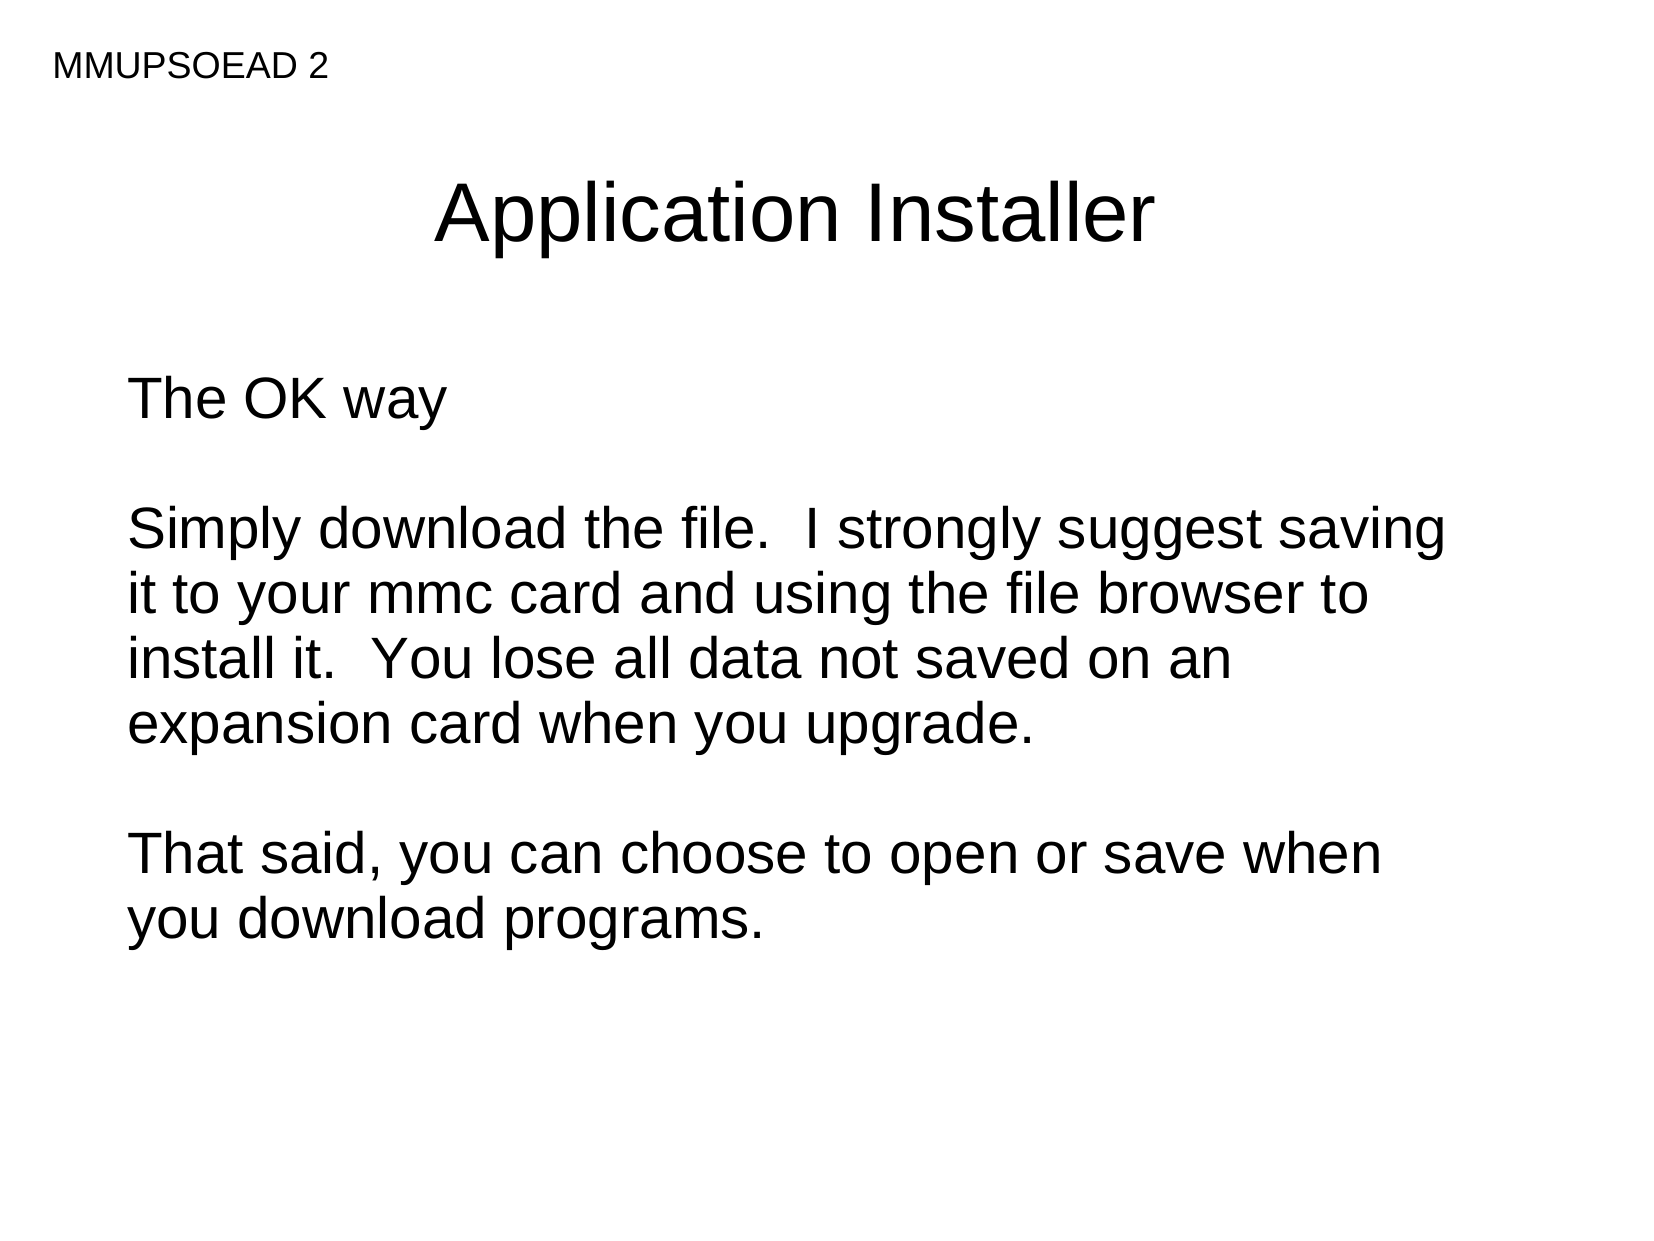

MMUPSOEAD 2
Application Installer
The OK way
Simply download the file. I strongly suggest saving it to your mmc card and using the file browser to install it. You lose all data not saved on an expansion card when you upgrade.
That said, you can choose to open or save when you download programs.